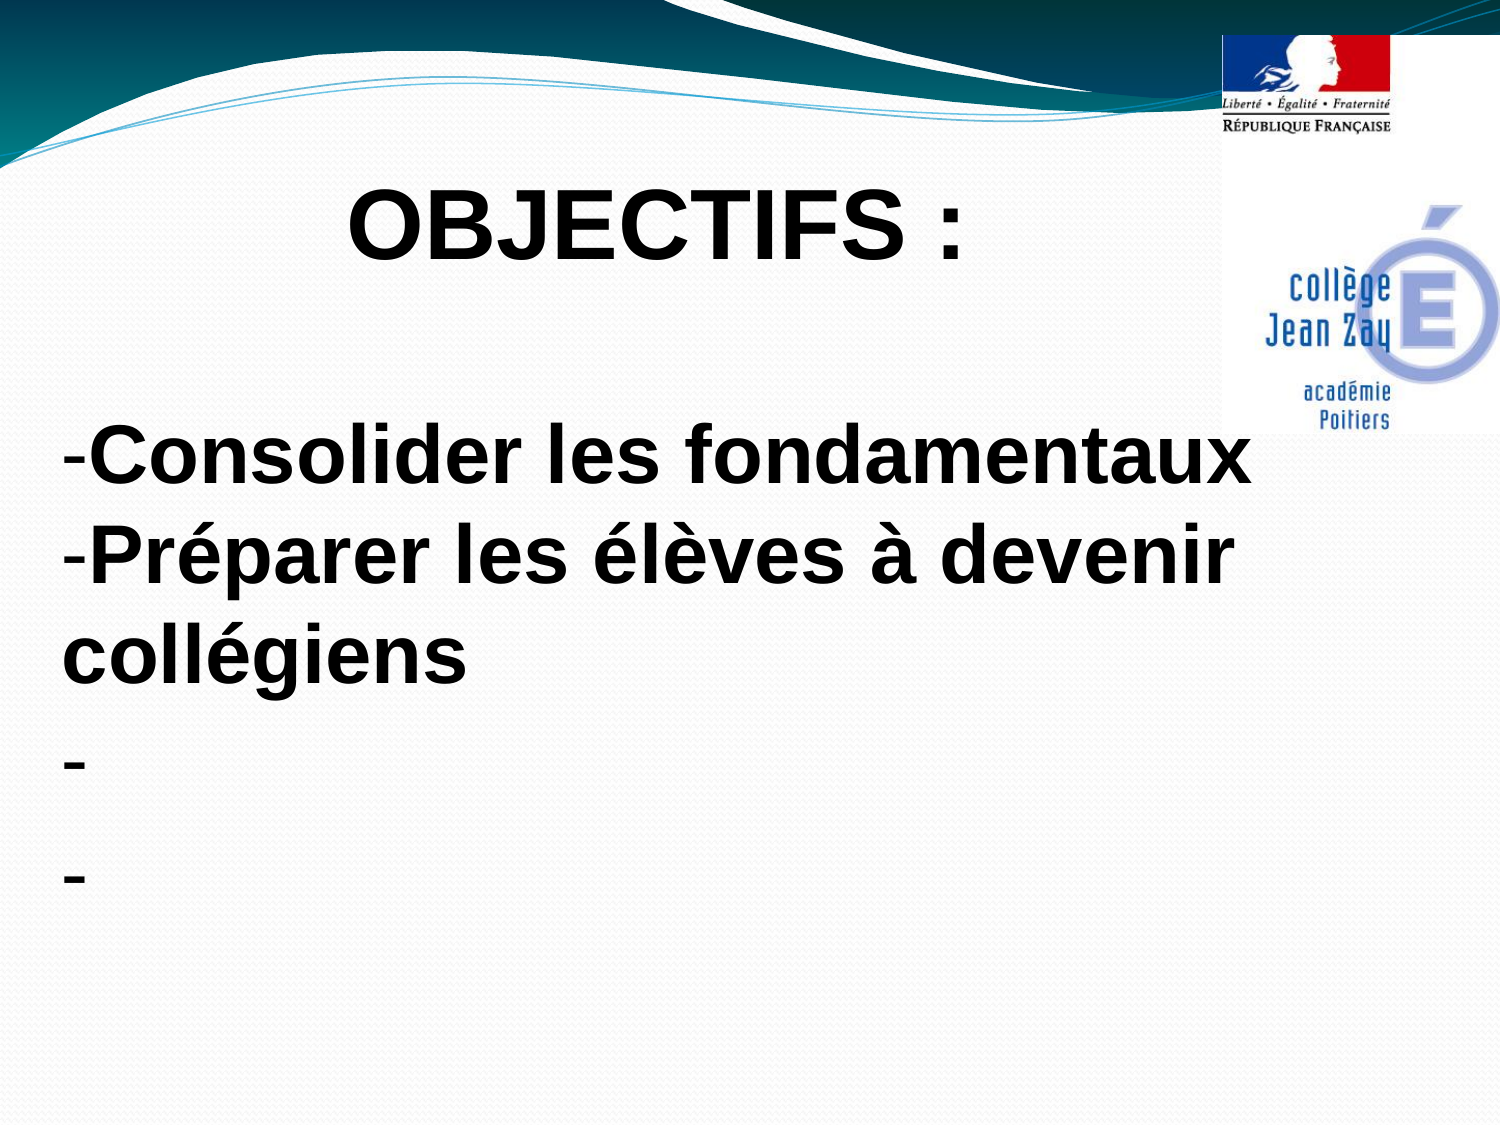

Objectifs :
Consolider les fondamentaux
Préparer les élèves à devenir collégiens